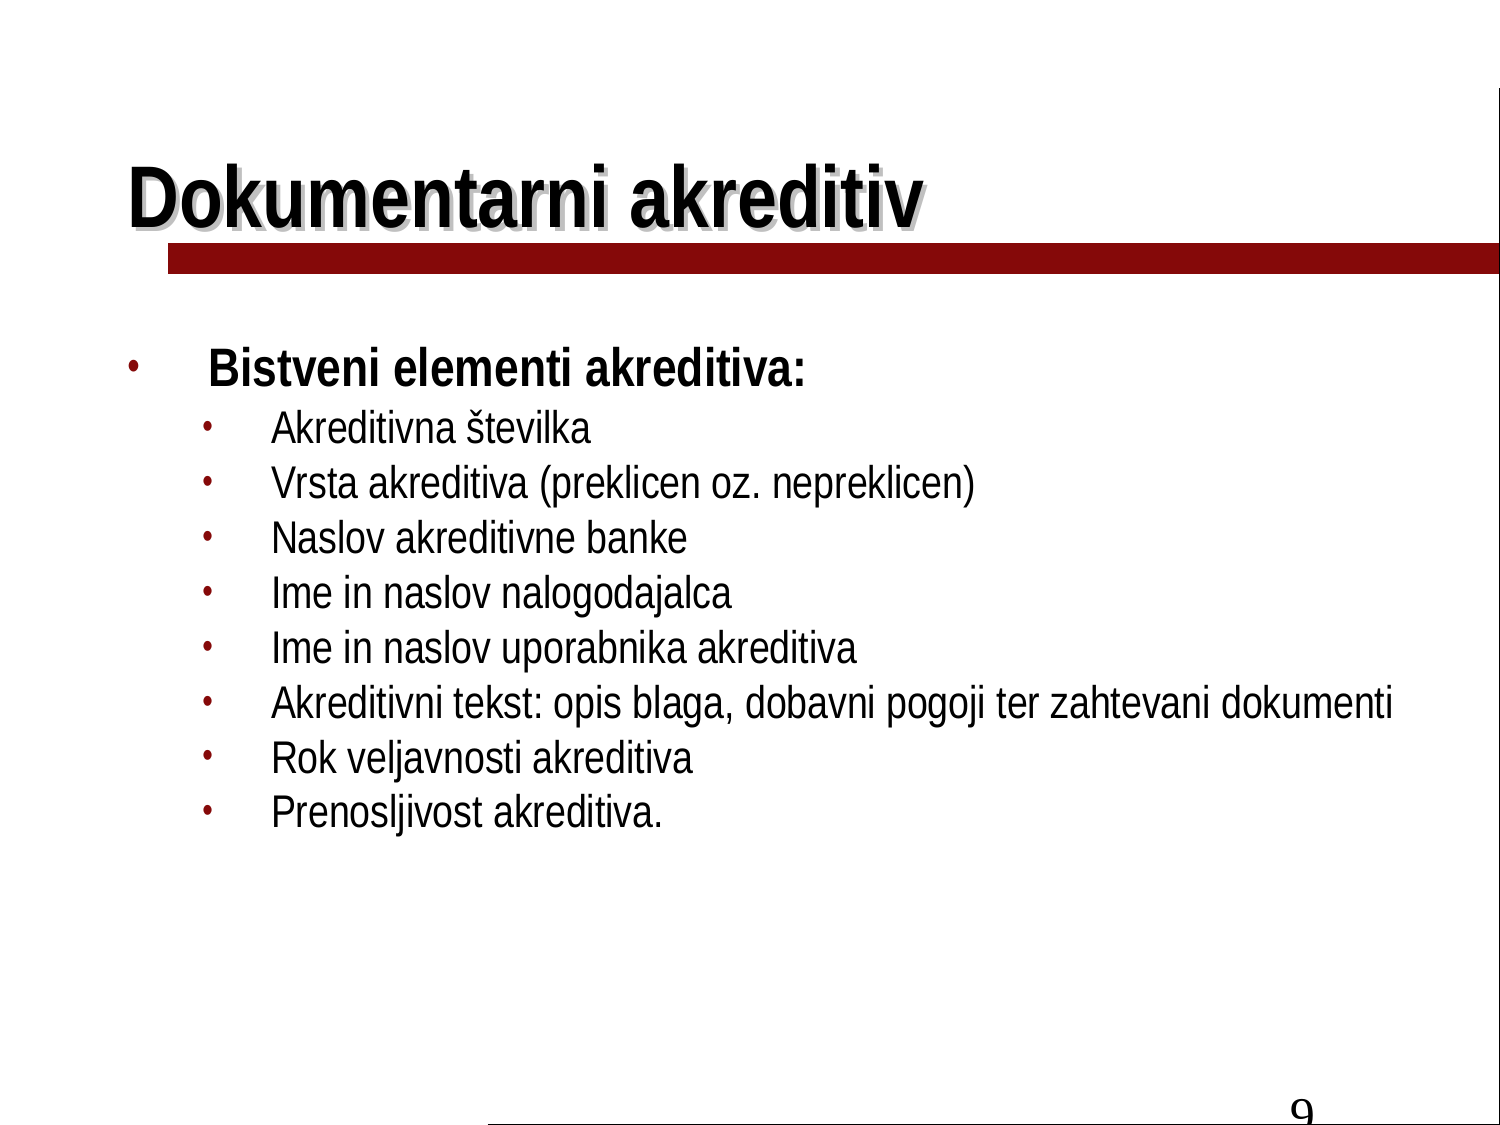

Dokumentarni akreditiv
# Bistveni elementi akreditiva:
Akreditivna številka
Vrsta akreditiva (preklicen oz. nepreklicen)
Naslov akreditivne banke
Ime in naslov nalogodajalca
Ime in naslov uporabnika akreditiva
Akreditivni tekst: opis blaga, dobavni pogoji ter zahtevani dokumenti
Rok veljavnosti akreditiva
Prenosljivost akreditiva.
9